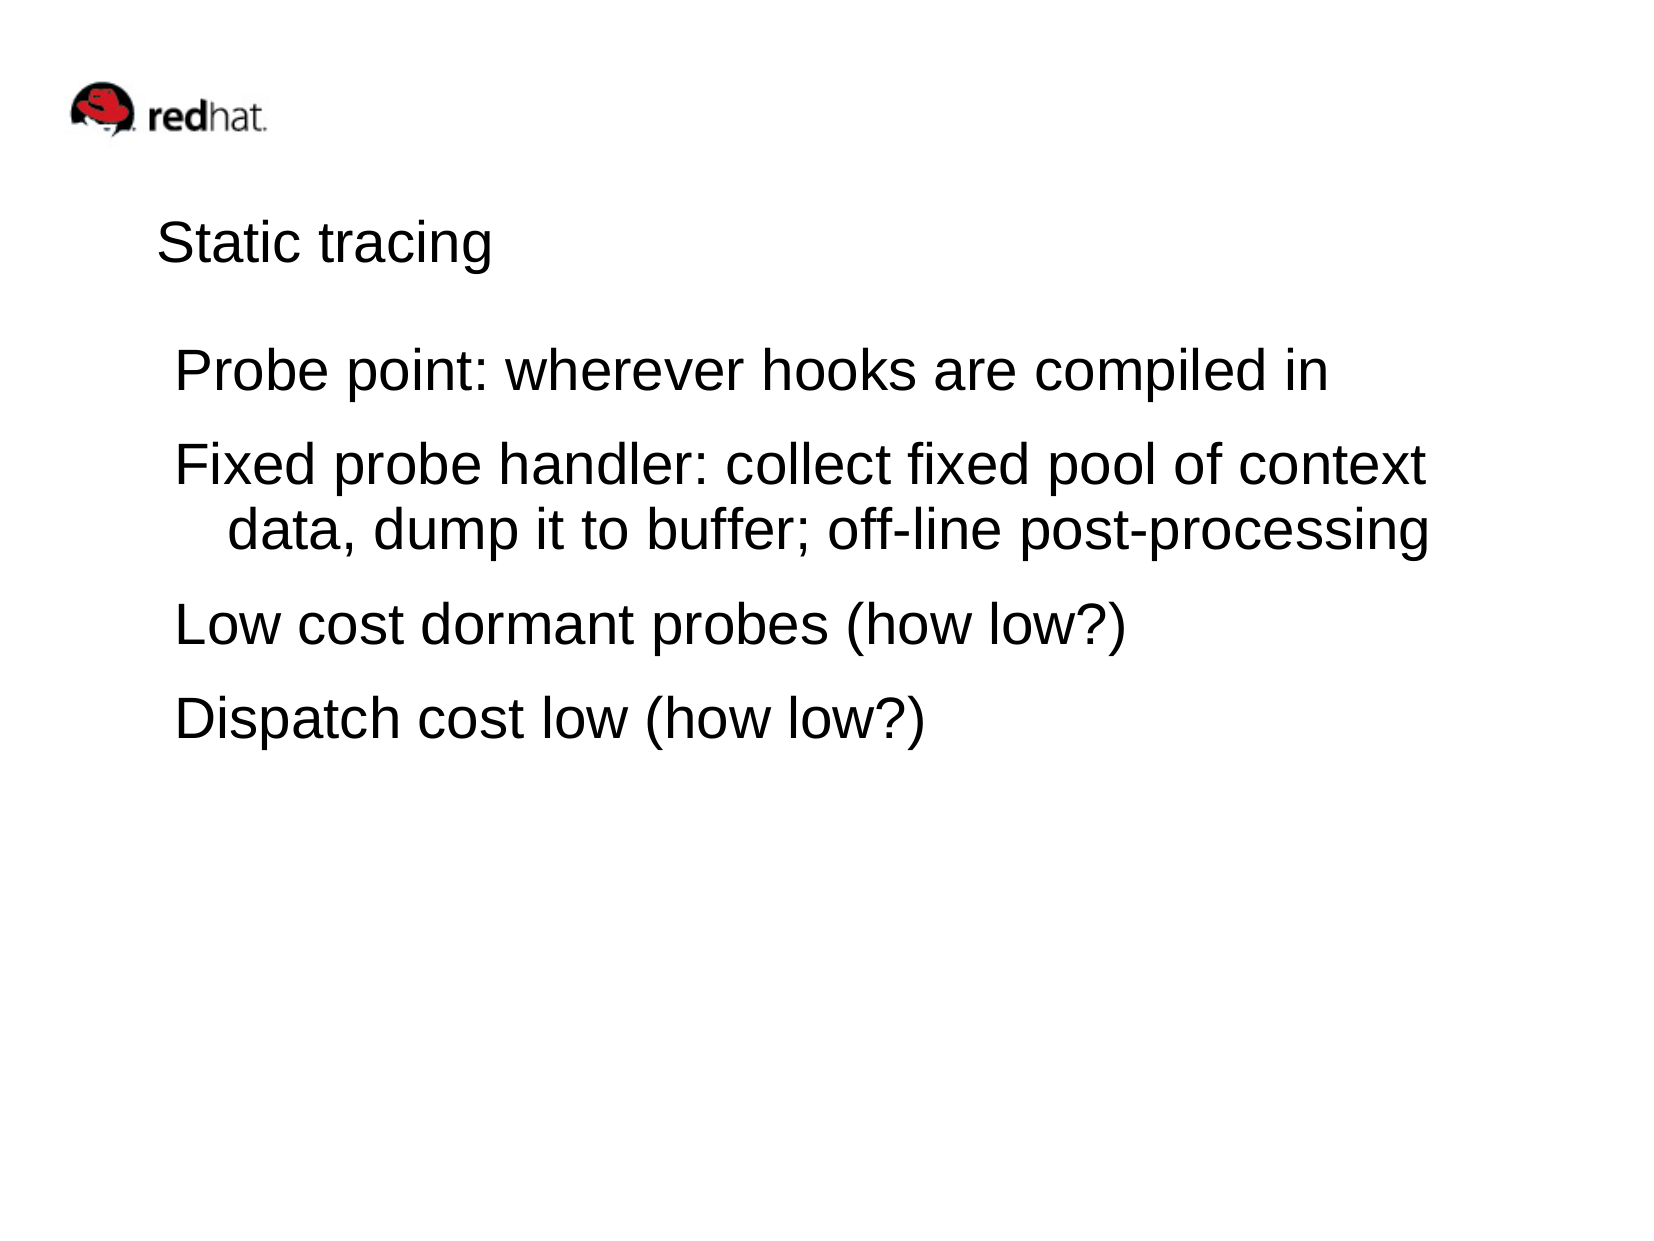

# Static tracing
Probe point: wherever hooks are compiled in
Fixed probe handler: collect fixed pool of context data, dump it to buffer; off-line post-processing
Low cost dormant probes (how low?)
Dispatch cost low (how low?)